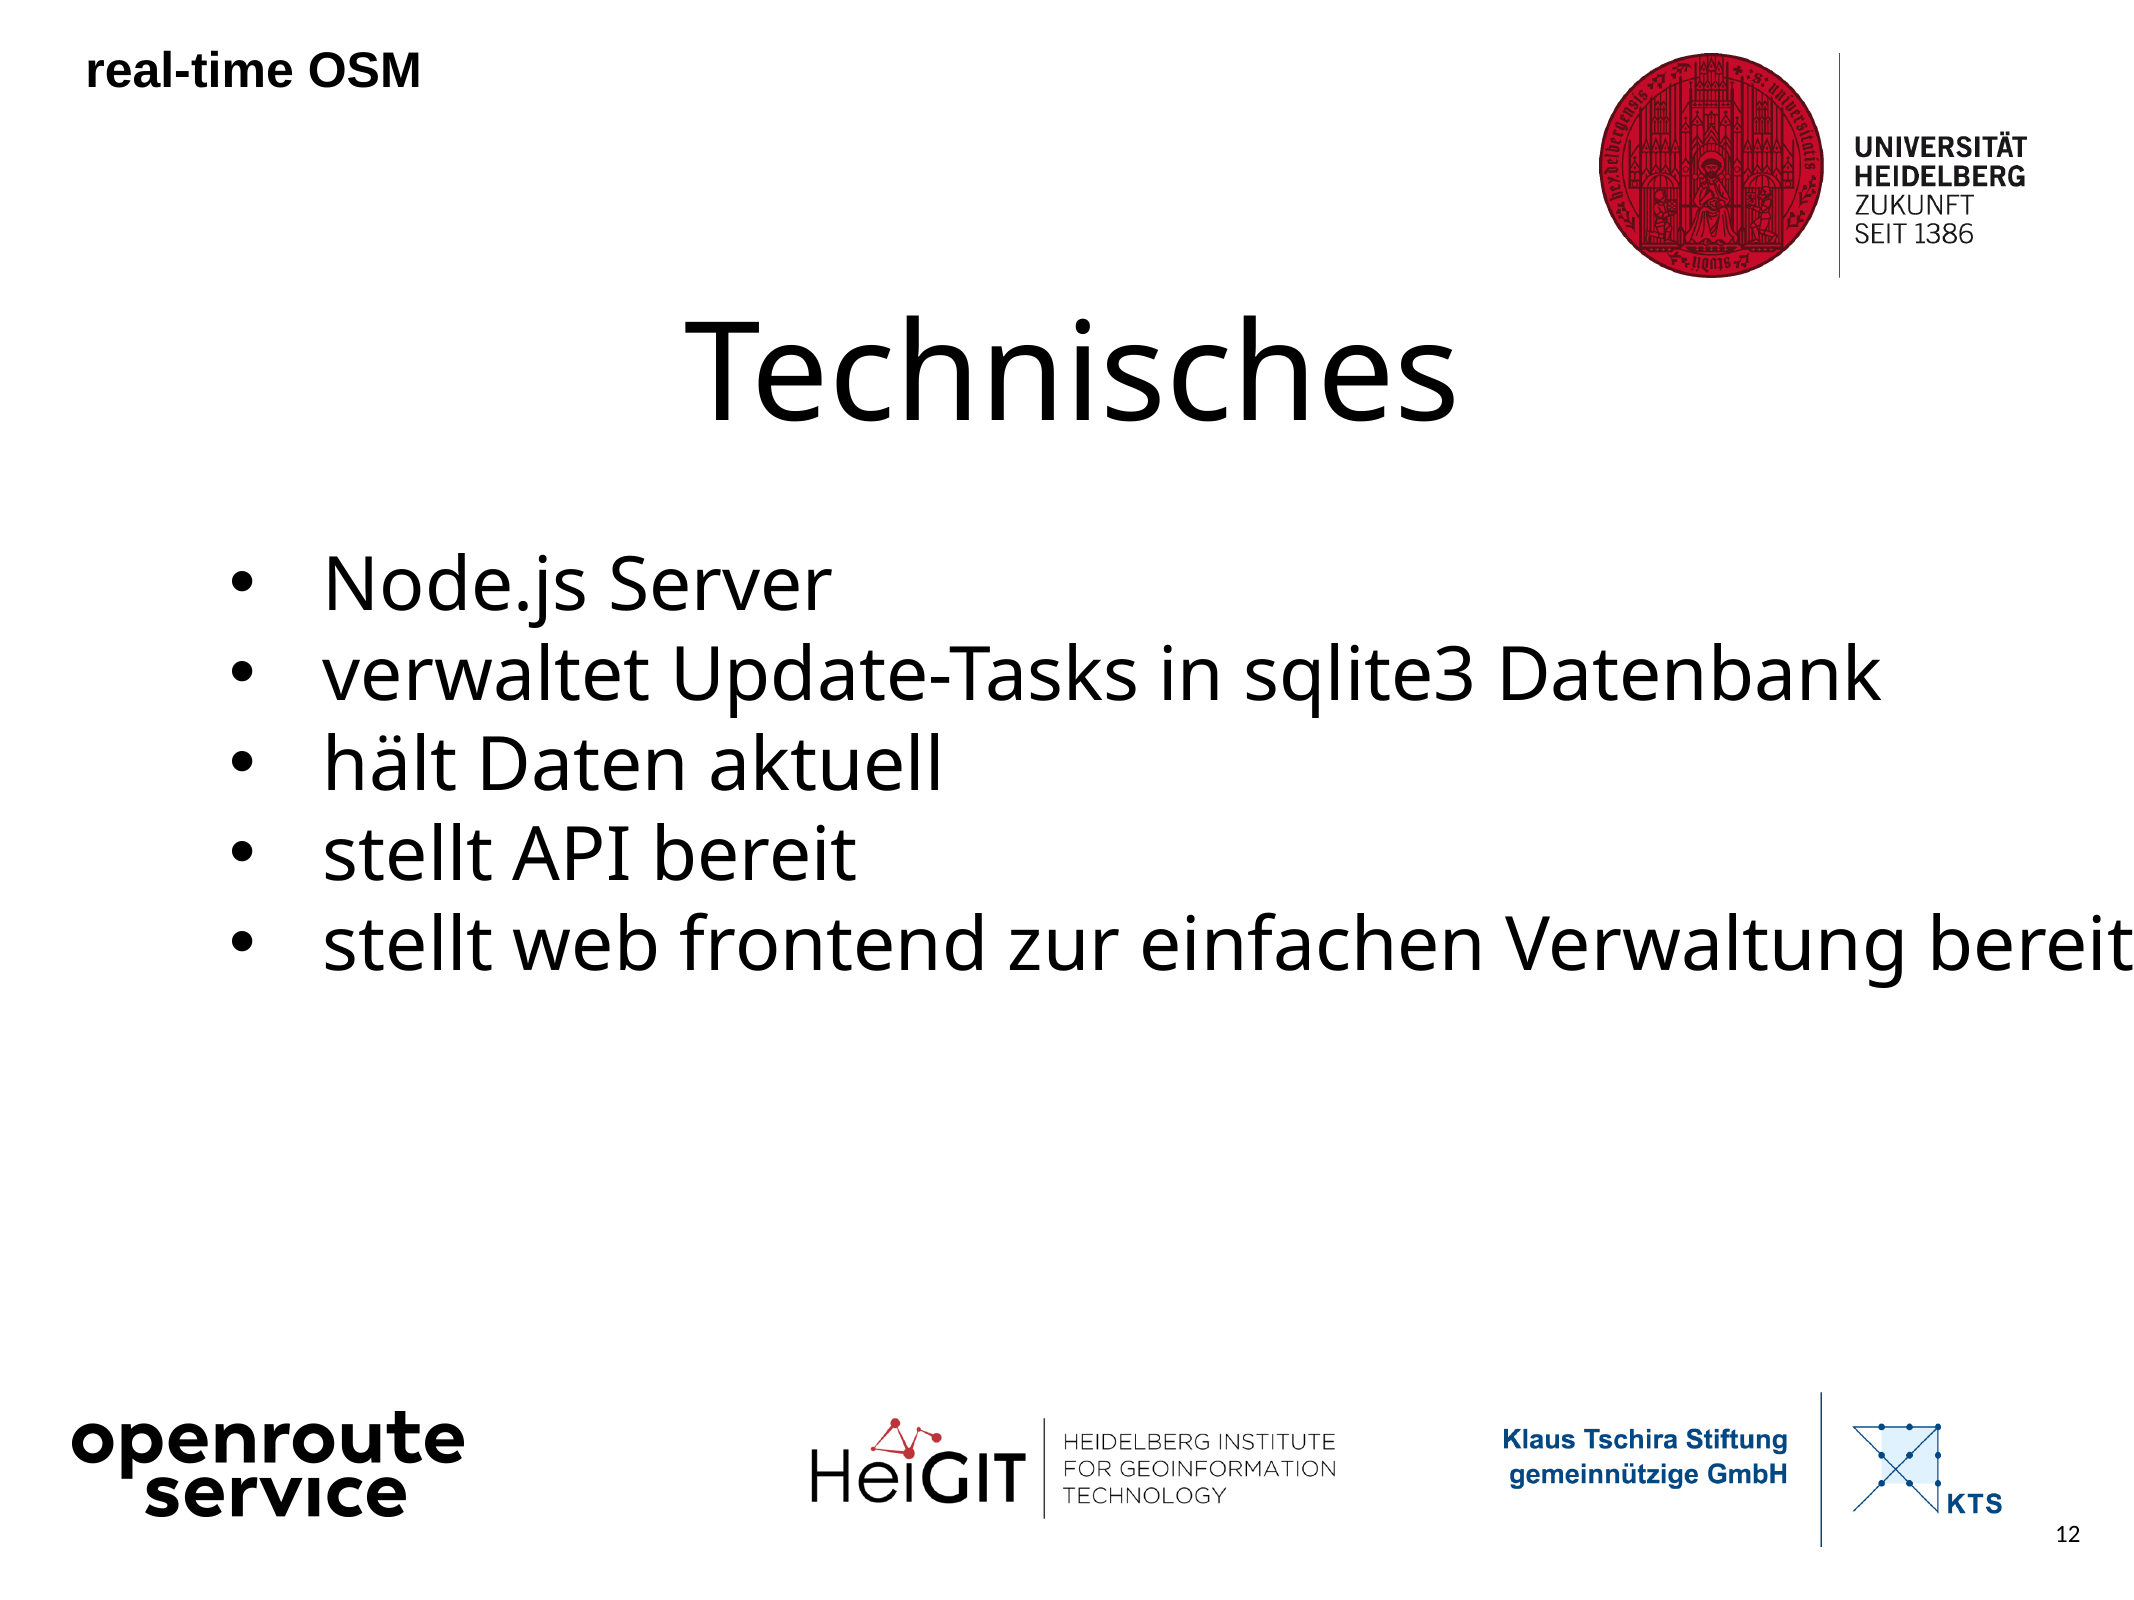

real-time OSM
Technisches
Node.js Server
verwaltet Update-Tasks in sqlite3 Datenbank
hält Daten aktuell
stellt API bereit
stellt web frontend zur einfachen Verwaltung bereit
12